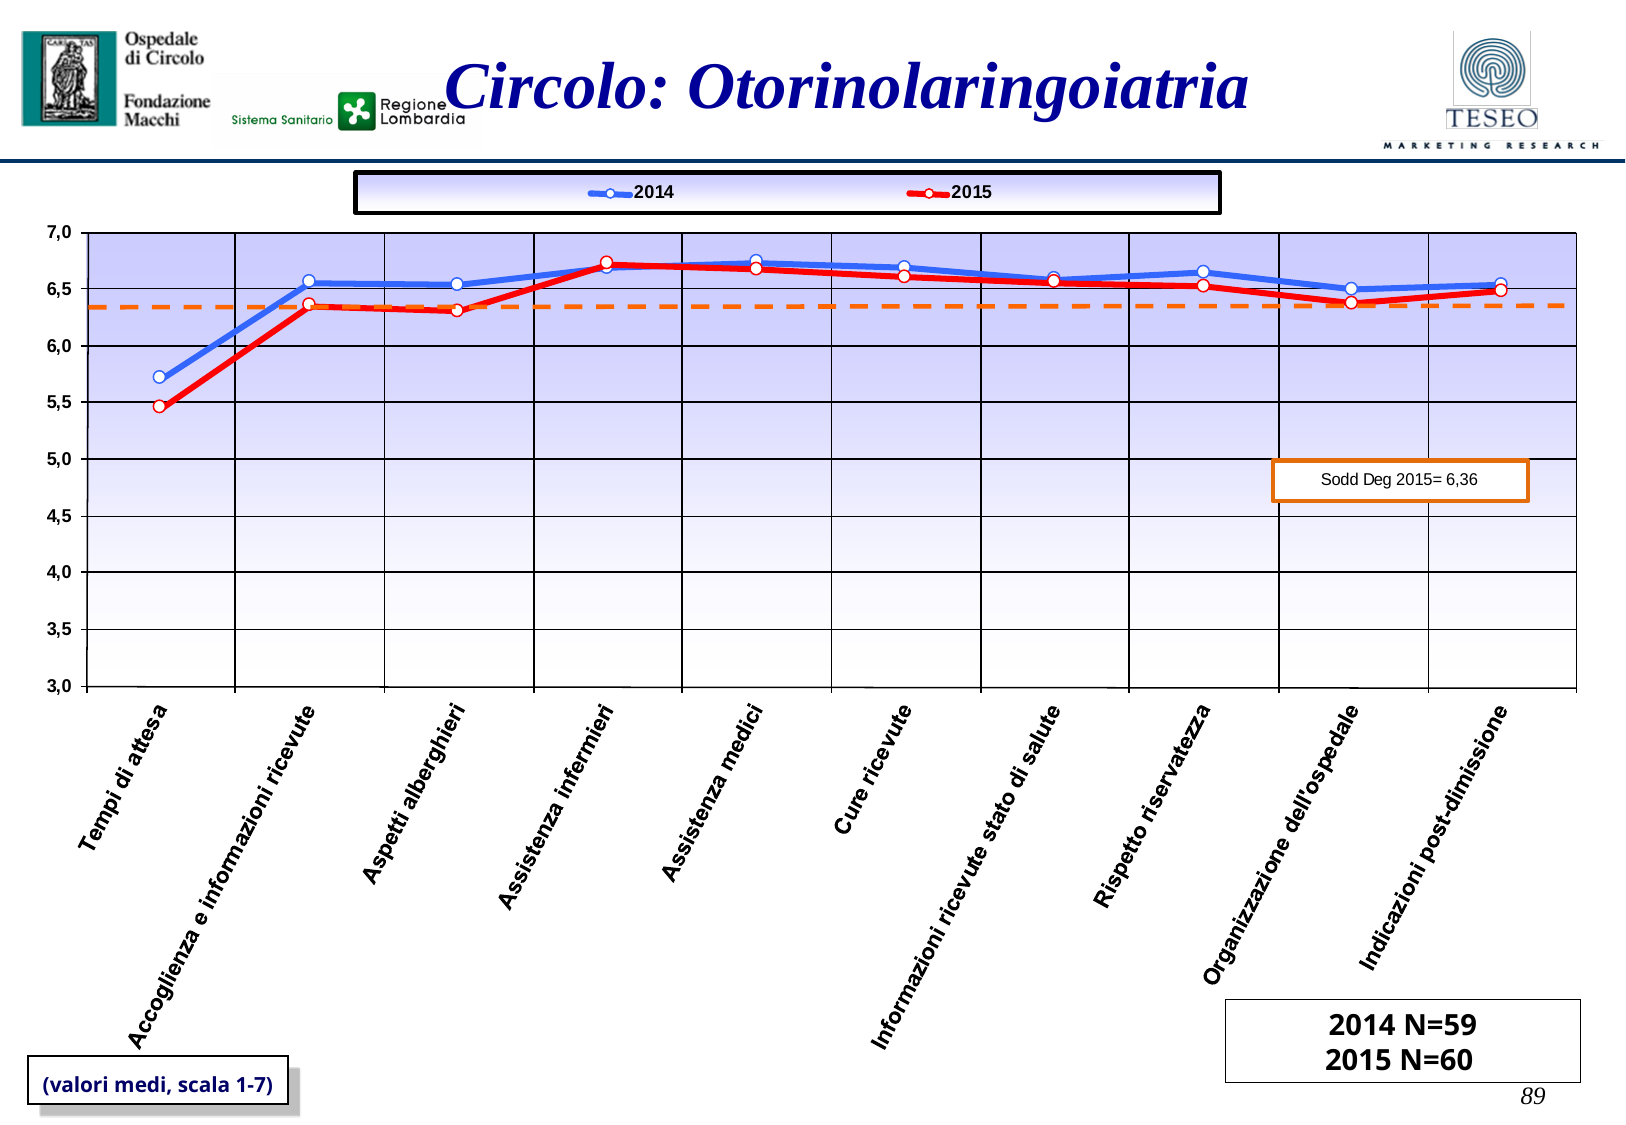

Circolo: Otorinolaringoiatria
2014 N=59
2015 N=60
(valori medi, scala 1-7)